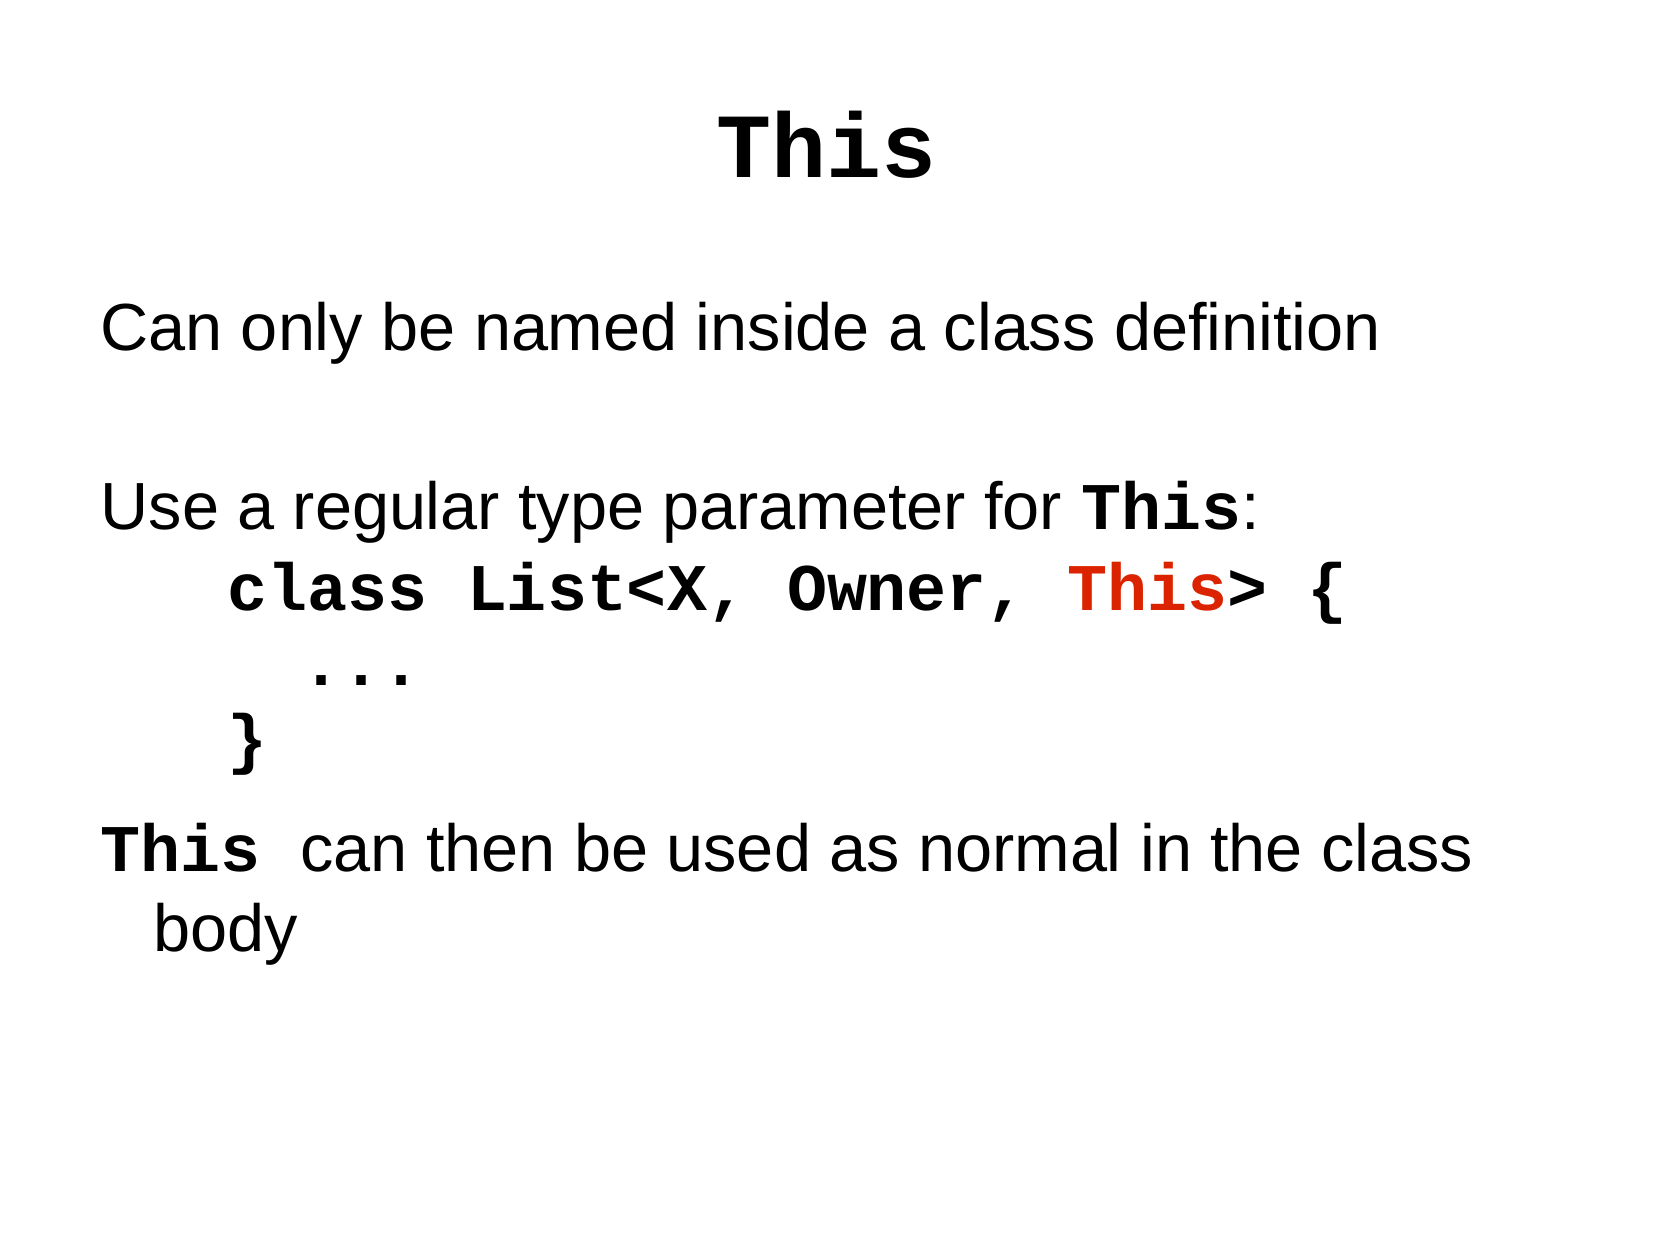

# This
Can only be named inside a class definition
Use a regular type parameter for This:
	class List<X, Owner, This> {
		...
	}
This can then be used as normal in the class body